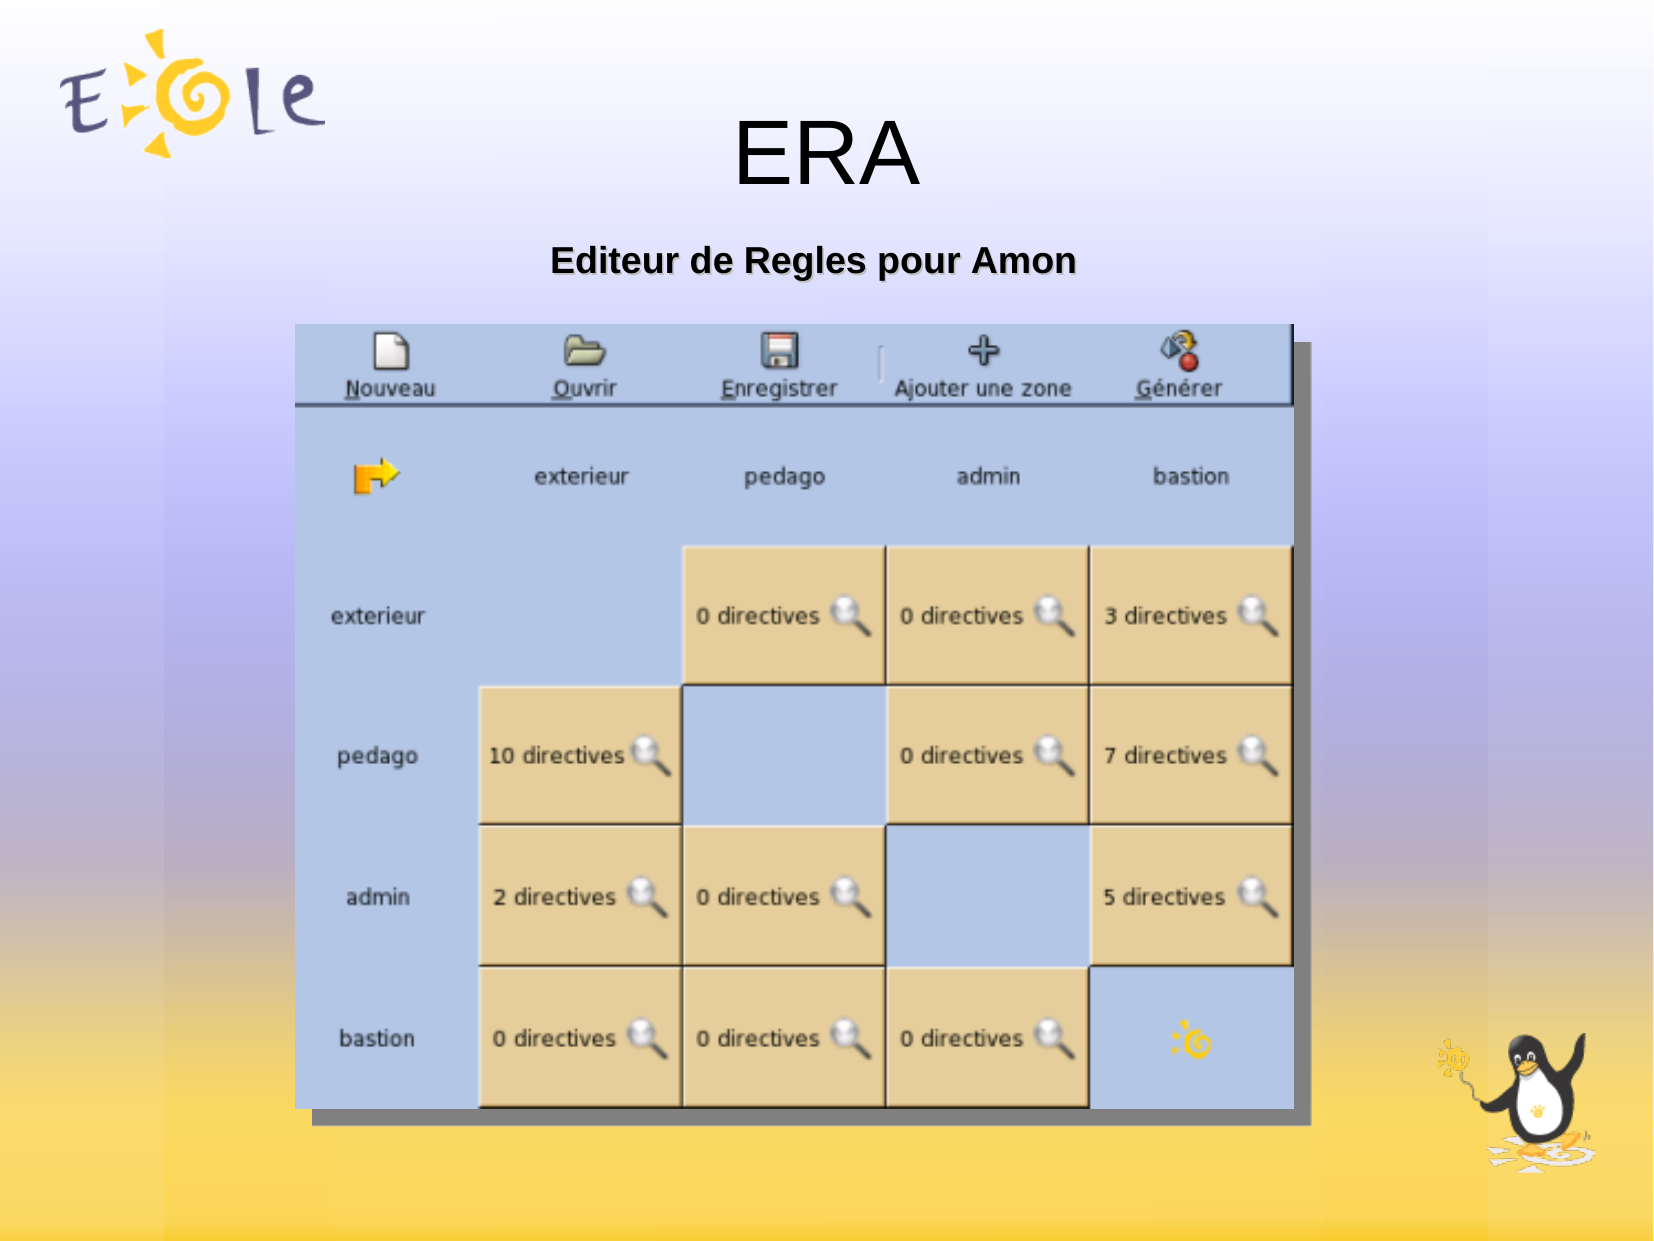

# ERA
Editeur de Regles pour Amon